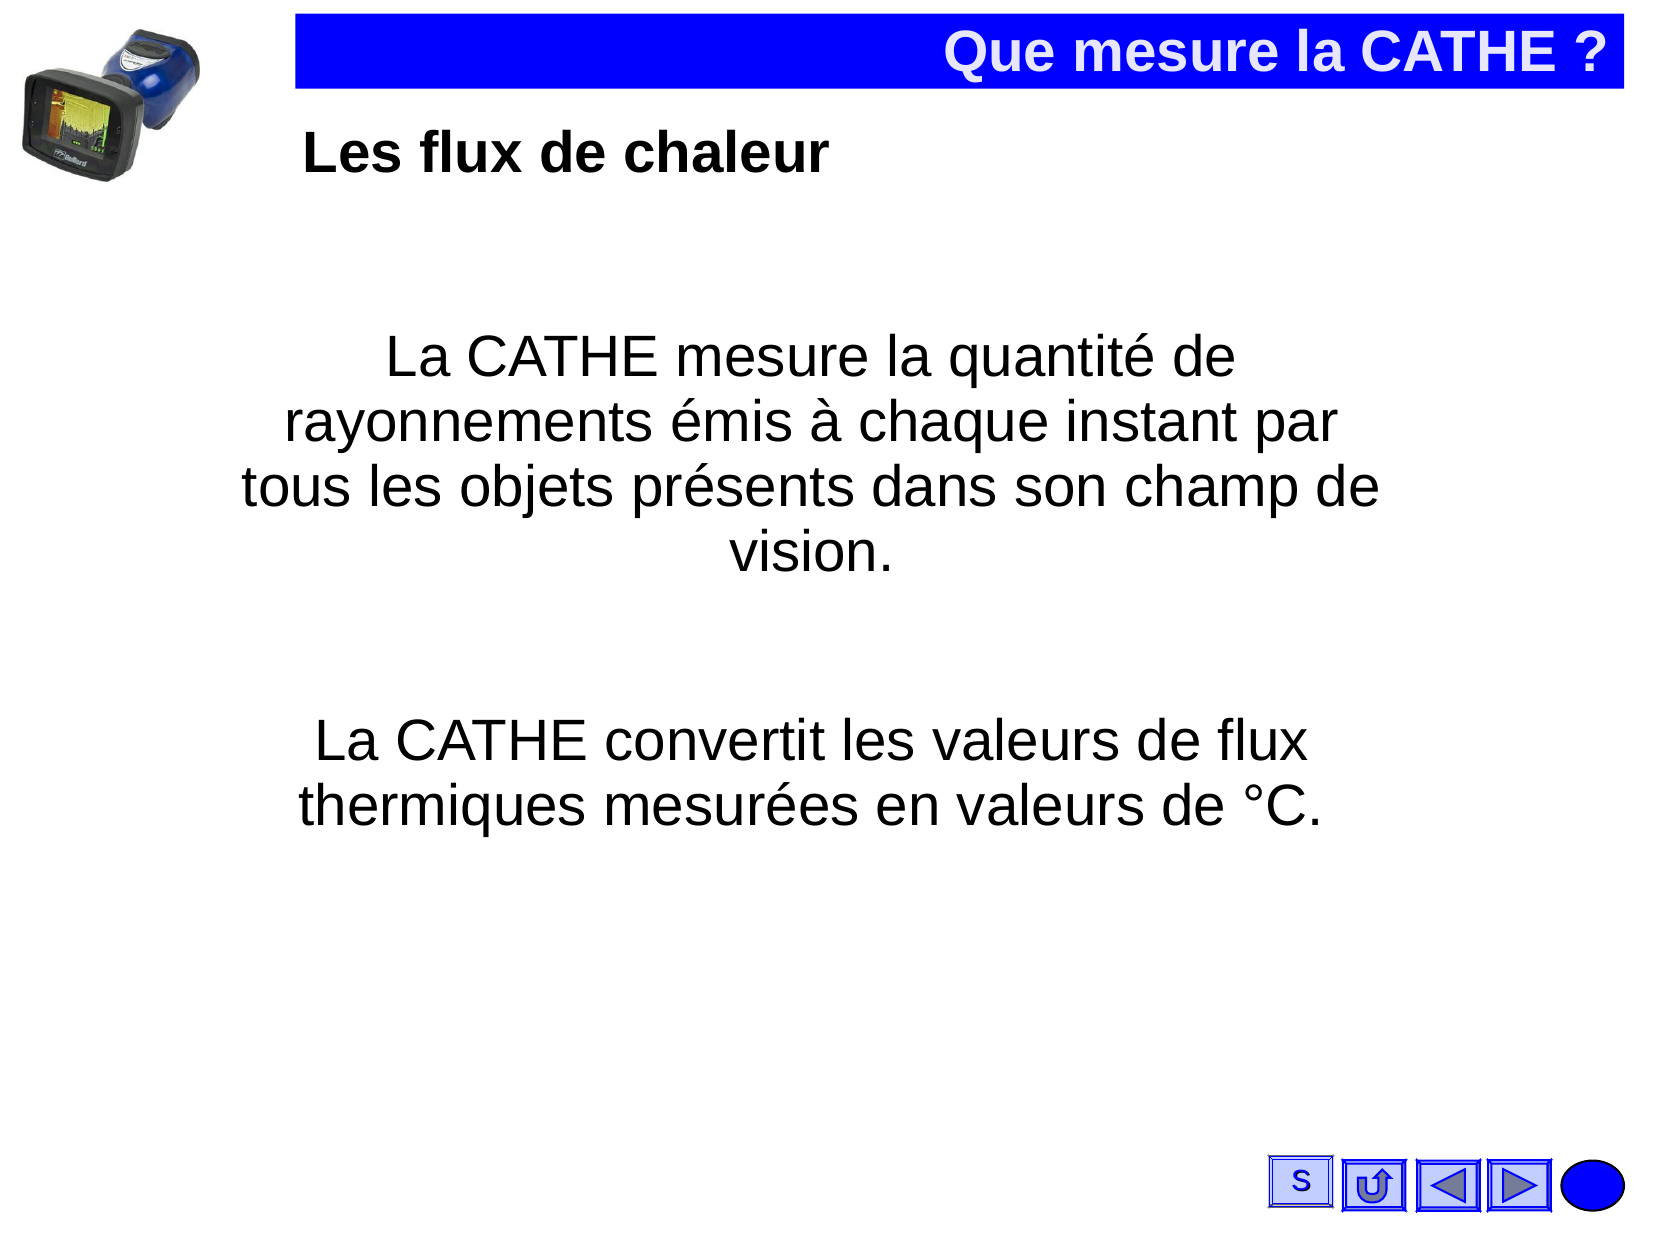

Que mesure la CATHE ?
Les flux de chaleur
La CATHE mesure la quantité de rayonnements émis à chaque instant par tous les objets présents dans son champ de vision.
La CATHE convertit les valeurs de flux thermiques mesurées en valeurs de °C.